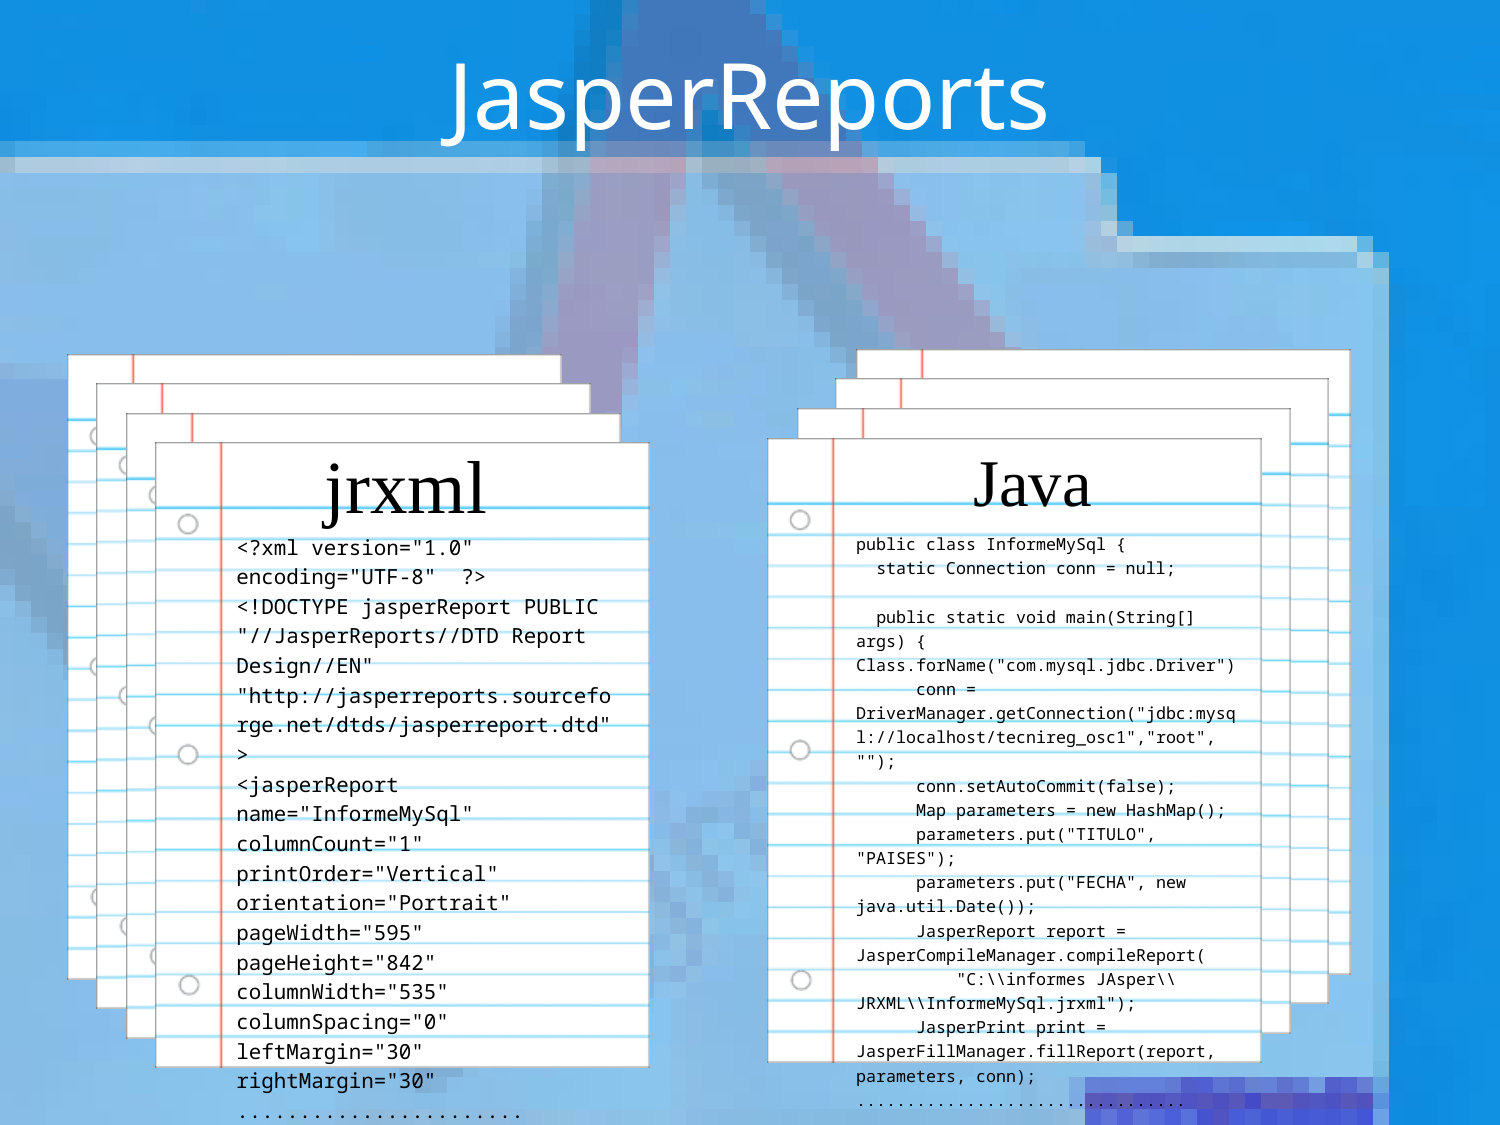

# JasperReports
jrxml
Java
<?xml version="1.0" encoding="UTF-8" ?>
<!DOCTYPE jasperReport PUBLIC "//JasperReports//DTD Report Design//EN" "http://jasperreports.sourceforge.net/dtds/jasperreport.dtd">
<jasperReport
name="InformeMySql"
columnCount="1"
printOrder="Vertical"
orientation="Portrait"
pageWidth="595"
pageHeight="842"
columnWidth="535"
columnSpacing="0"
leftMargin="30"
rightMargin="30"
.......................
public class InformeMySql {
 static Connection conn = null;
 public static void main(String[] args) {
Class.forName("com.mysql.jdbc.Driver")
 conn = DriverManager.getConnection("jdbc:mysql://localhost/tecnireg_osc1","root", "");
 conn.setAutoCommit(false);
 Map parameters = new HashMap();
 parameters.put("TITULO", "PAISES");
 parameters.put("FECHA", new java.util.Date());
 JasperReport report = JasperCompileManager.compileReport(
 "C:\\informes JAsper\\JRXML\\InformeMySql.jrxml");
 JasperPrint print = JasperFillManager.fillReport(report, parameters, conn);
.................................